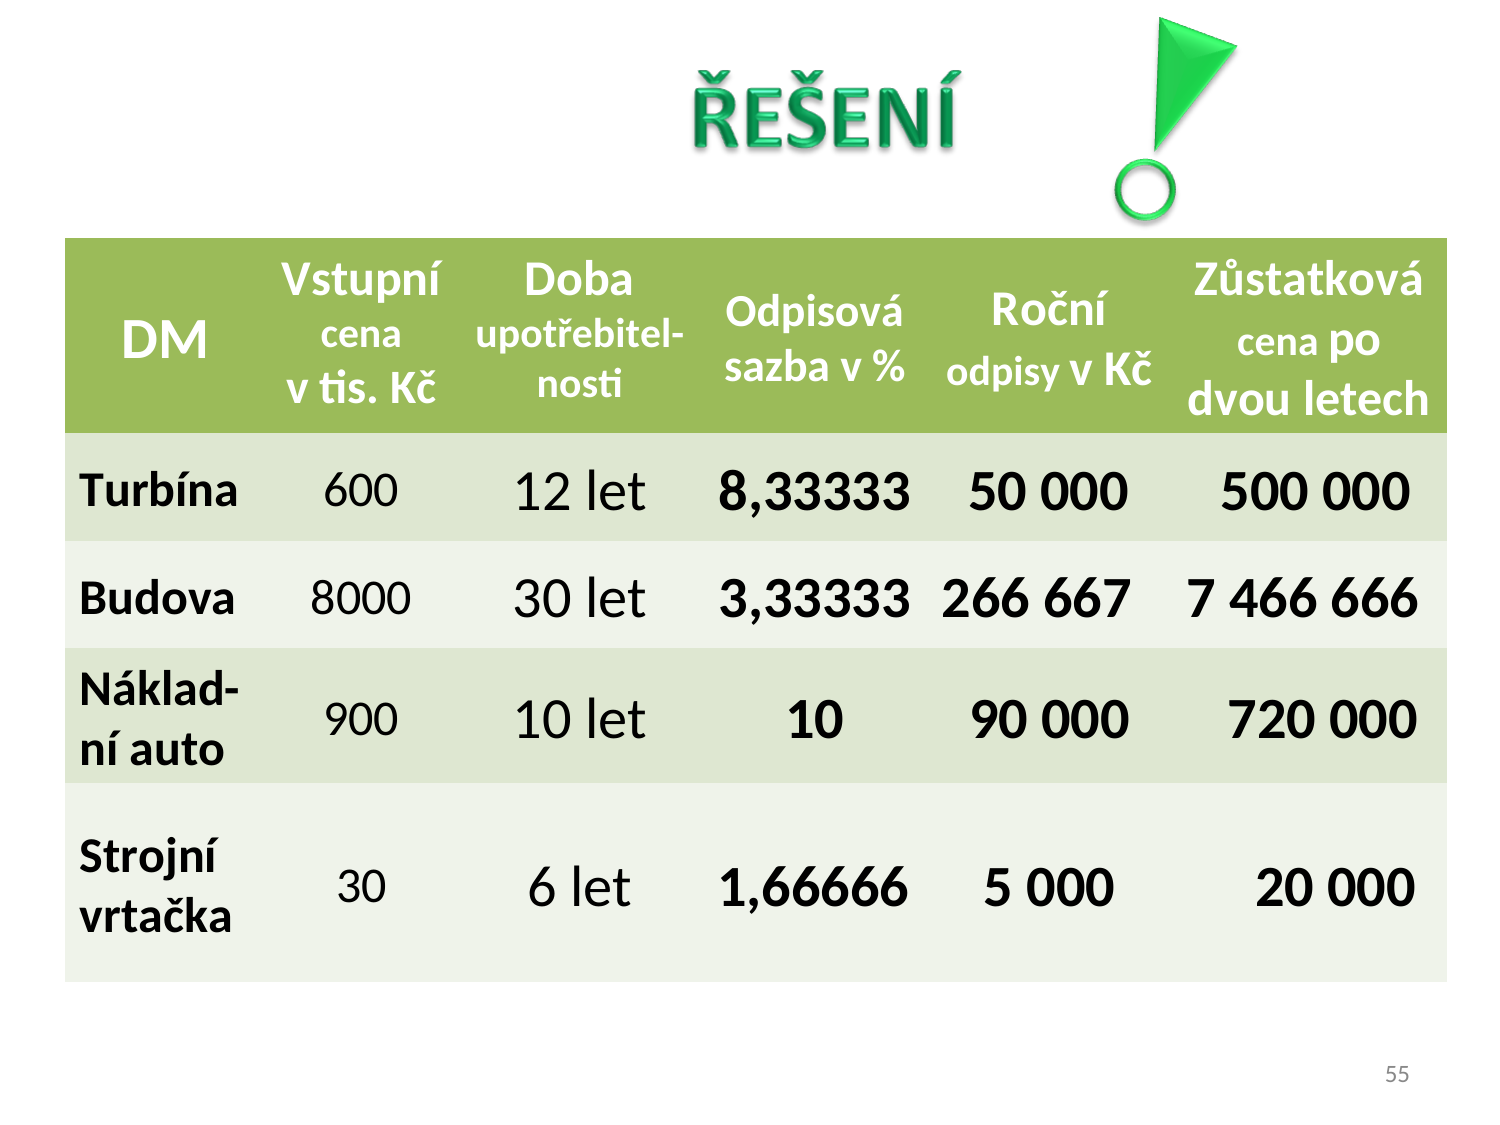

| DM | Vstupní cena v tis. Kč | Doba upotřebitel-nosti | Odpisová sazba v % | Roční odpisy v Kč | Zůstatková cena po dvou letech |
| --- | --- | --- | --- | --- | --- |
| Turbína | 600 | 12 let | 8,33333 | 50 000 | 500 000 |
| Budova | 8000 | 30 let | 3,33333 | 266 667 | 7 466 666 |
| Náklad-ní auto | 900 | 10 let | 10 | 90 000 | 720 000 |
| Strojní vrtačka | 30 | 6 let | 1,66666 | 5 000 | 20 000 |